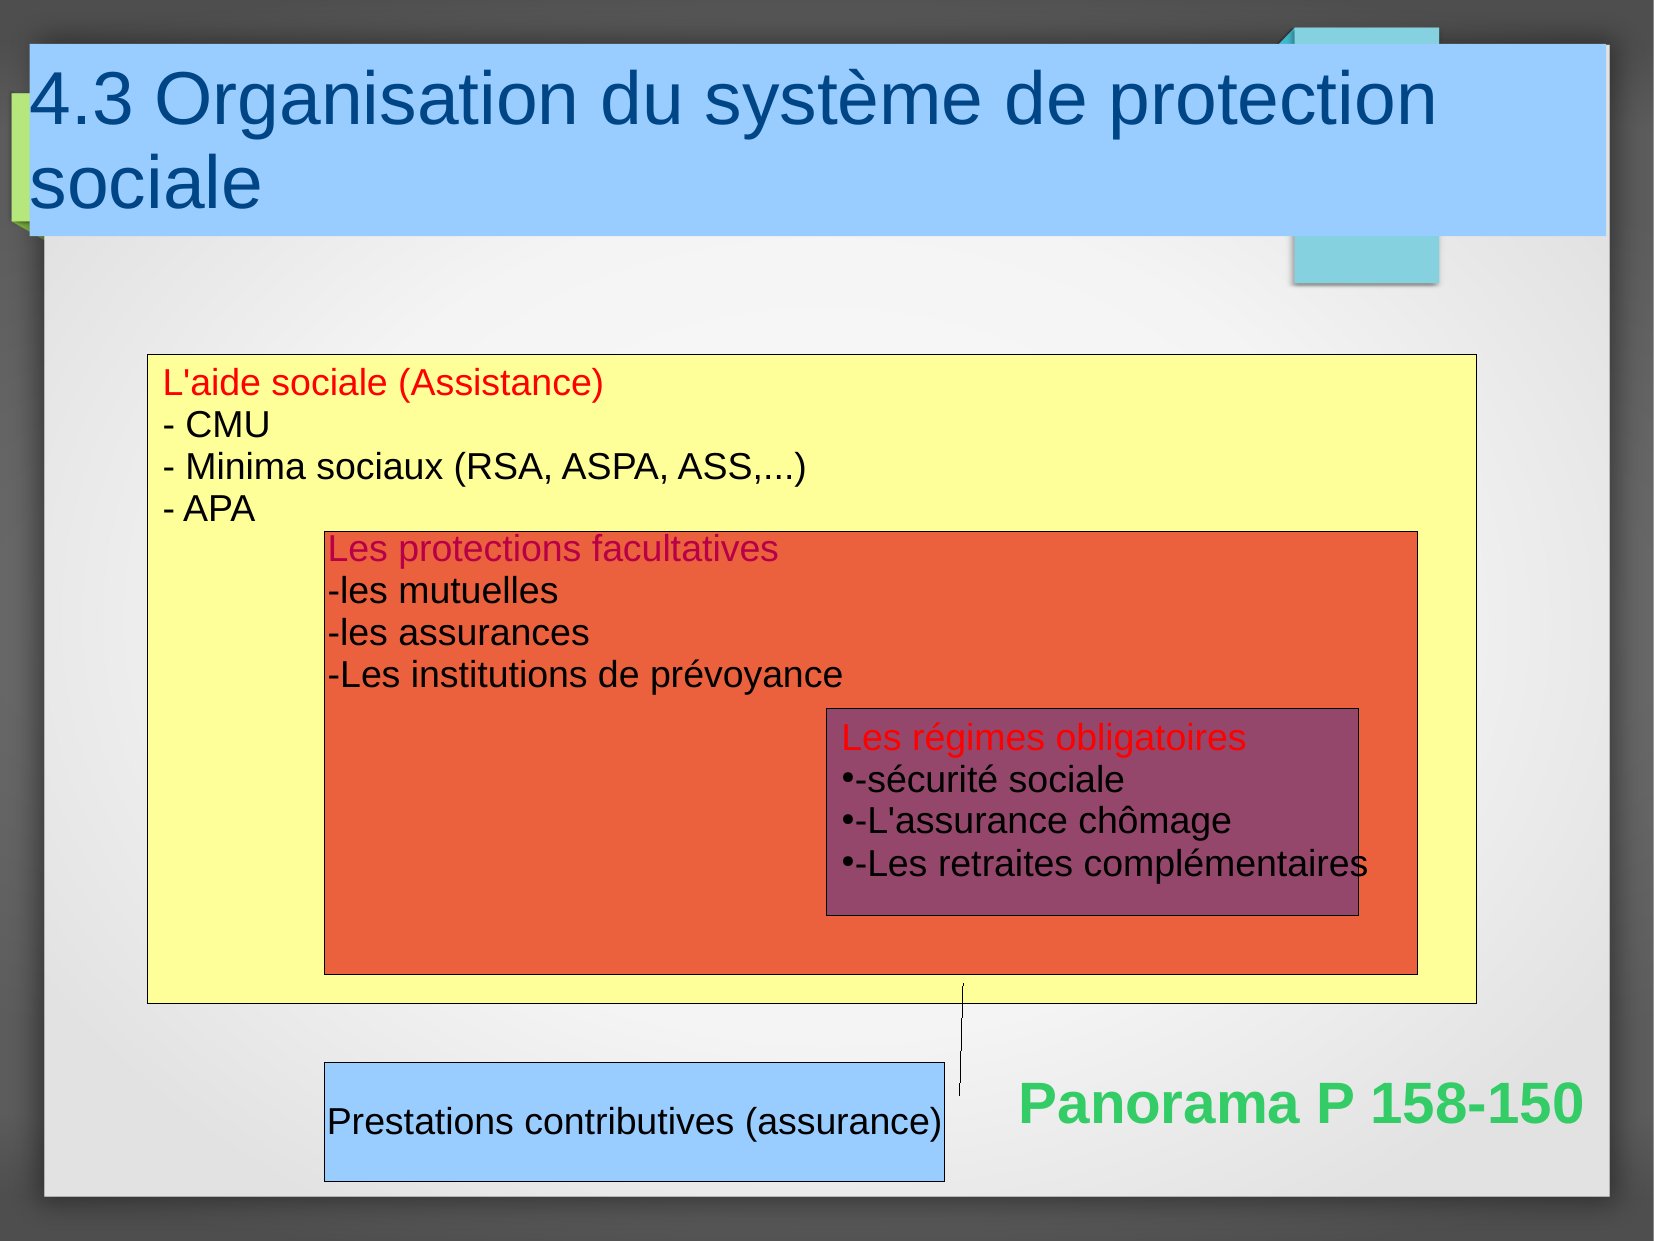

# 4.3 Organisation du système de protection sociale
L'aide sociale (Assistance)
- CMU
- Minima sociaux (RSA, ASPA, ASS,...)
- APA
Les protections facultatives
-les mutuelles
-les assurances
-Les institutions de prévoyance
Les régimes obligatoires
-sécurité sociale
-L'assurance chômage
-Les retraites complémentaires
Prestations contributives (assurance)
Panorama P 158-150